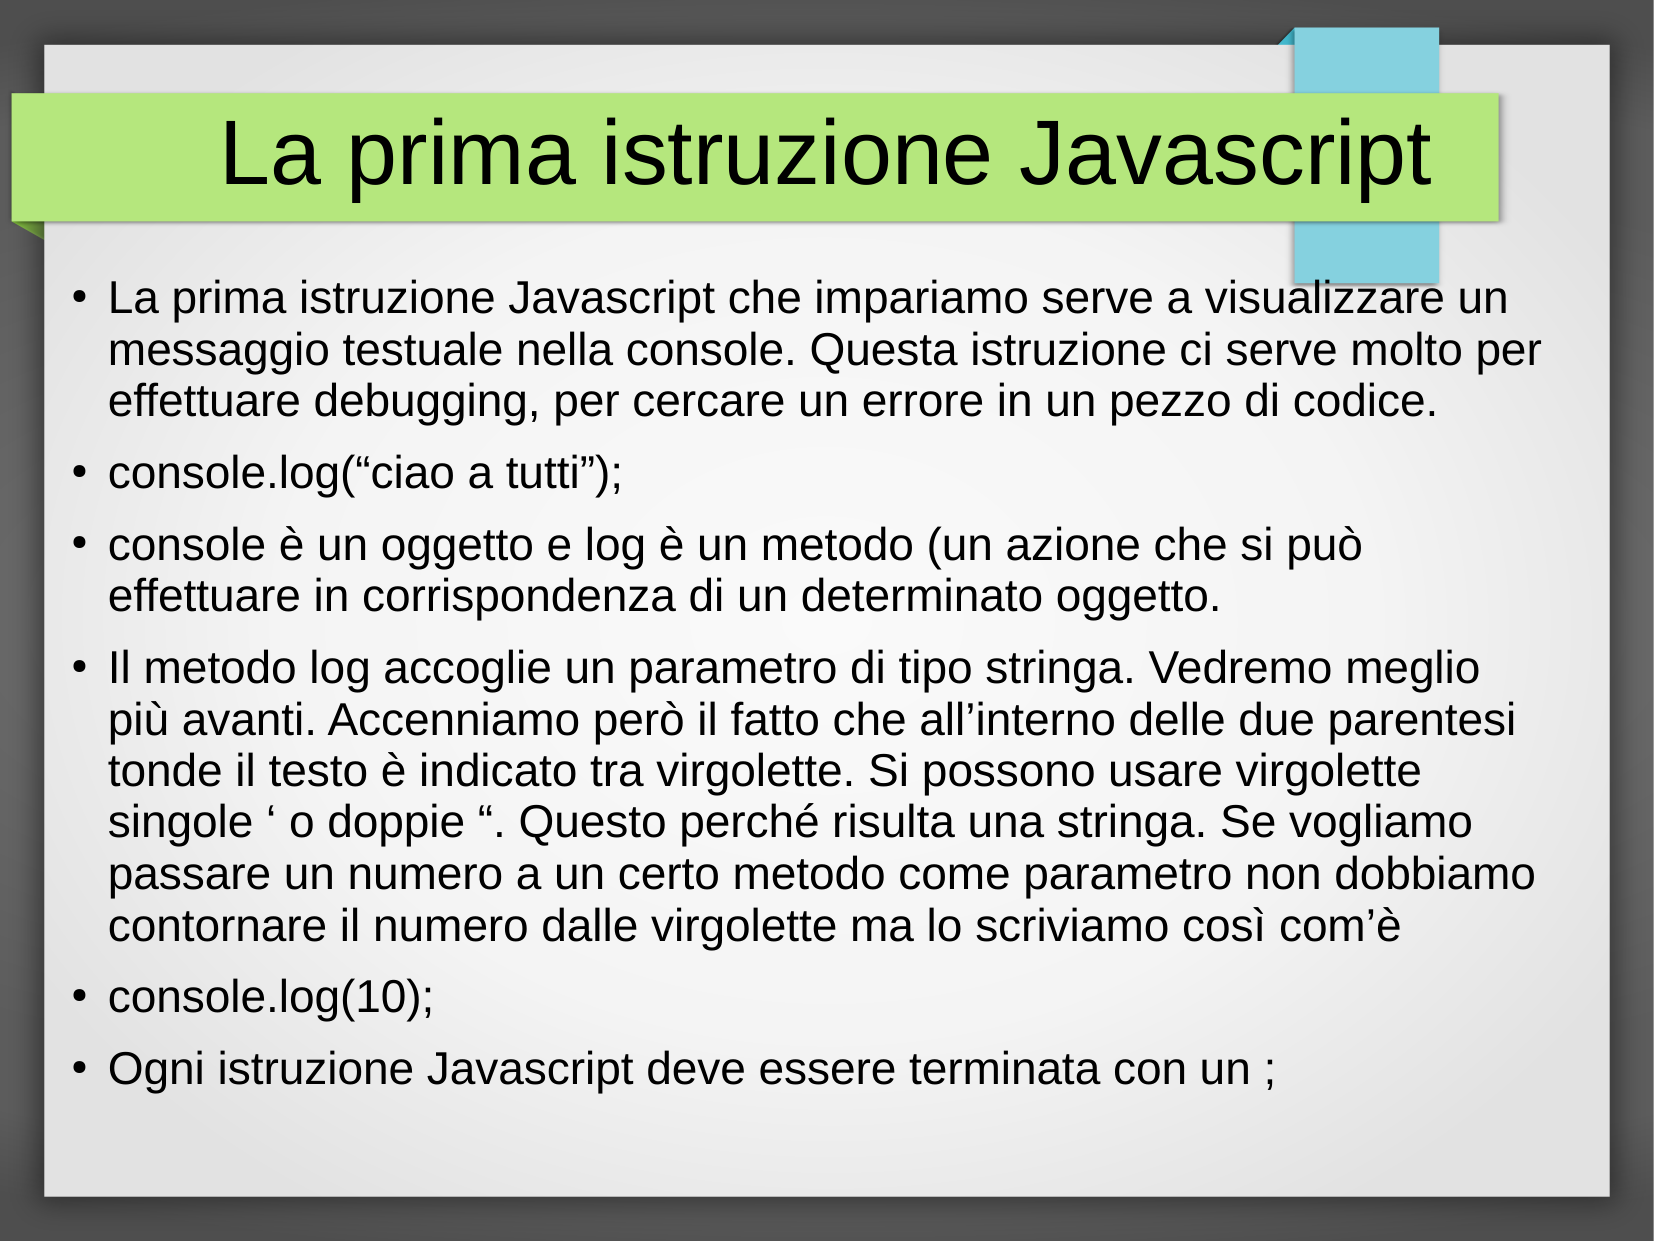

# La prima istruzione Javascript
La prima istruzione Javascript che impariamo serve a visualizzare un messaggio testuale nella console. Questa istruzione ci serve molto per effettuare debugging, per cercare un errore in un pezzo di codice.
console.log(“ciao a tutti”);
console è un oggetto e log è un metodo (un azione che si può effettuare in corrispondenza di un determinato oggetto.
Il metodo log accoglie un parametro di tipo stringa. Vedremo meglio più avanti. Accenniamo però il fatto che all’interno delle due parentesi tonde il testo è indicato tra virgolette. Si possono usare virgolette singole ‘ o doppie “. Questo perché risulta una stringa. Se vogliamo passare un numero a un certo metodo come parametro non dobbiamo contornare il numero dalle virgolette ma lo scriviamo così com’è
console.log(10);
Ogni istruzione Javascript deve essere terminata con un ;